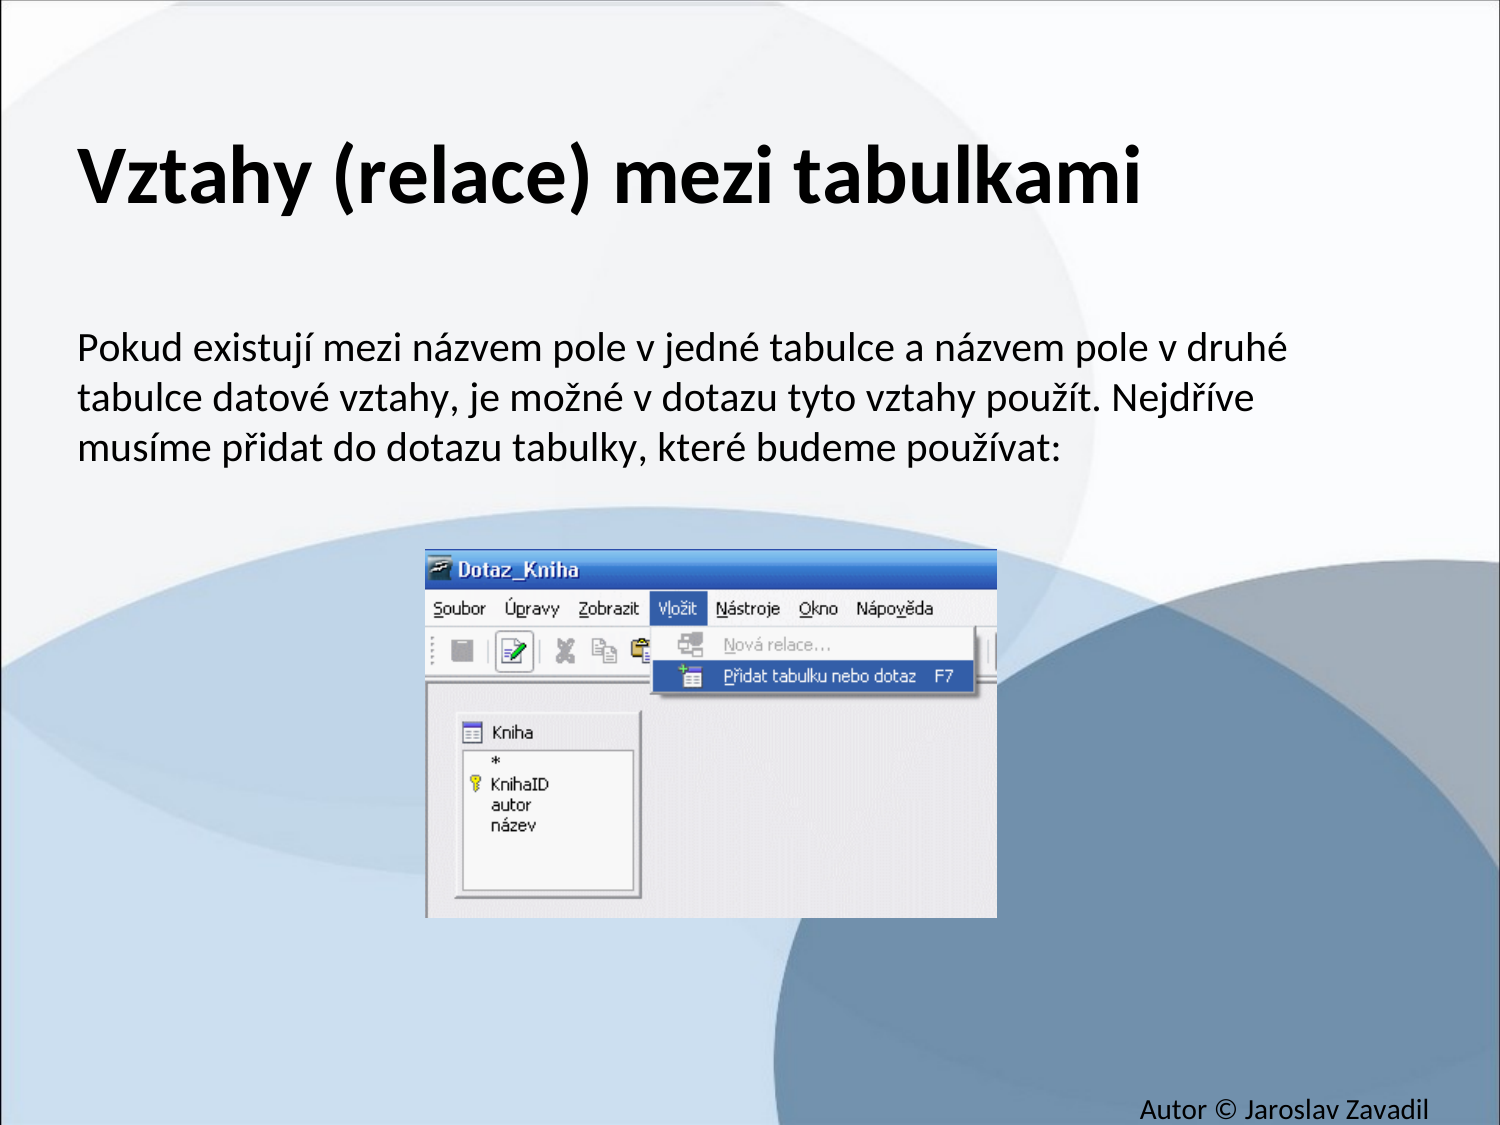

Vztahy (relace) mezi tabulkami
Pokud existují mezi názvem pole v jedné tabulce a názvem pole v druhé tabulce datové vztahy, je možné v dotazu tyto vztahy použít. Nejdříve musíme přidat do dotazu tabulky, které budeme používat:
Autor © Jaroslav Zavadil